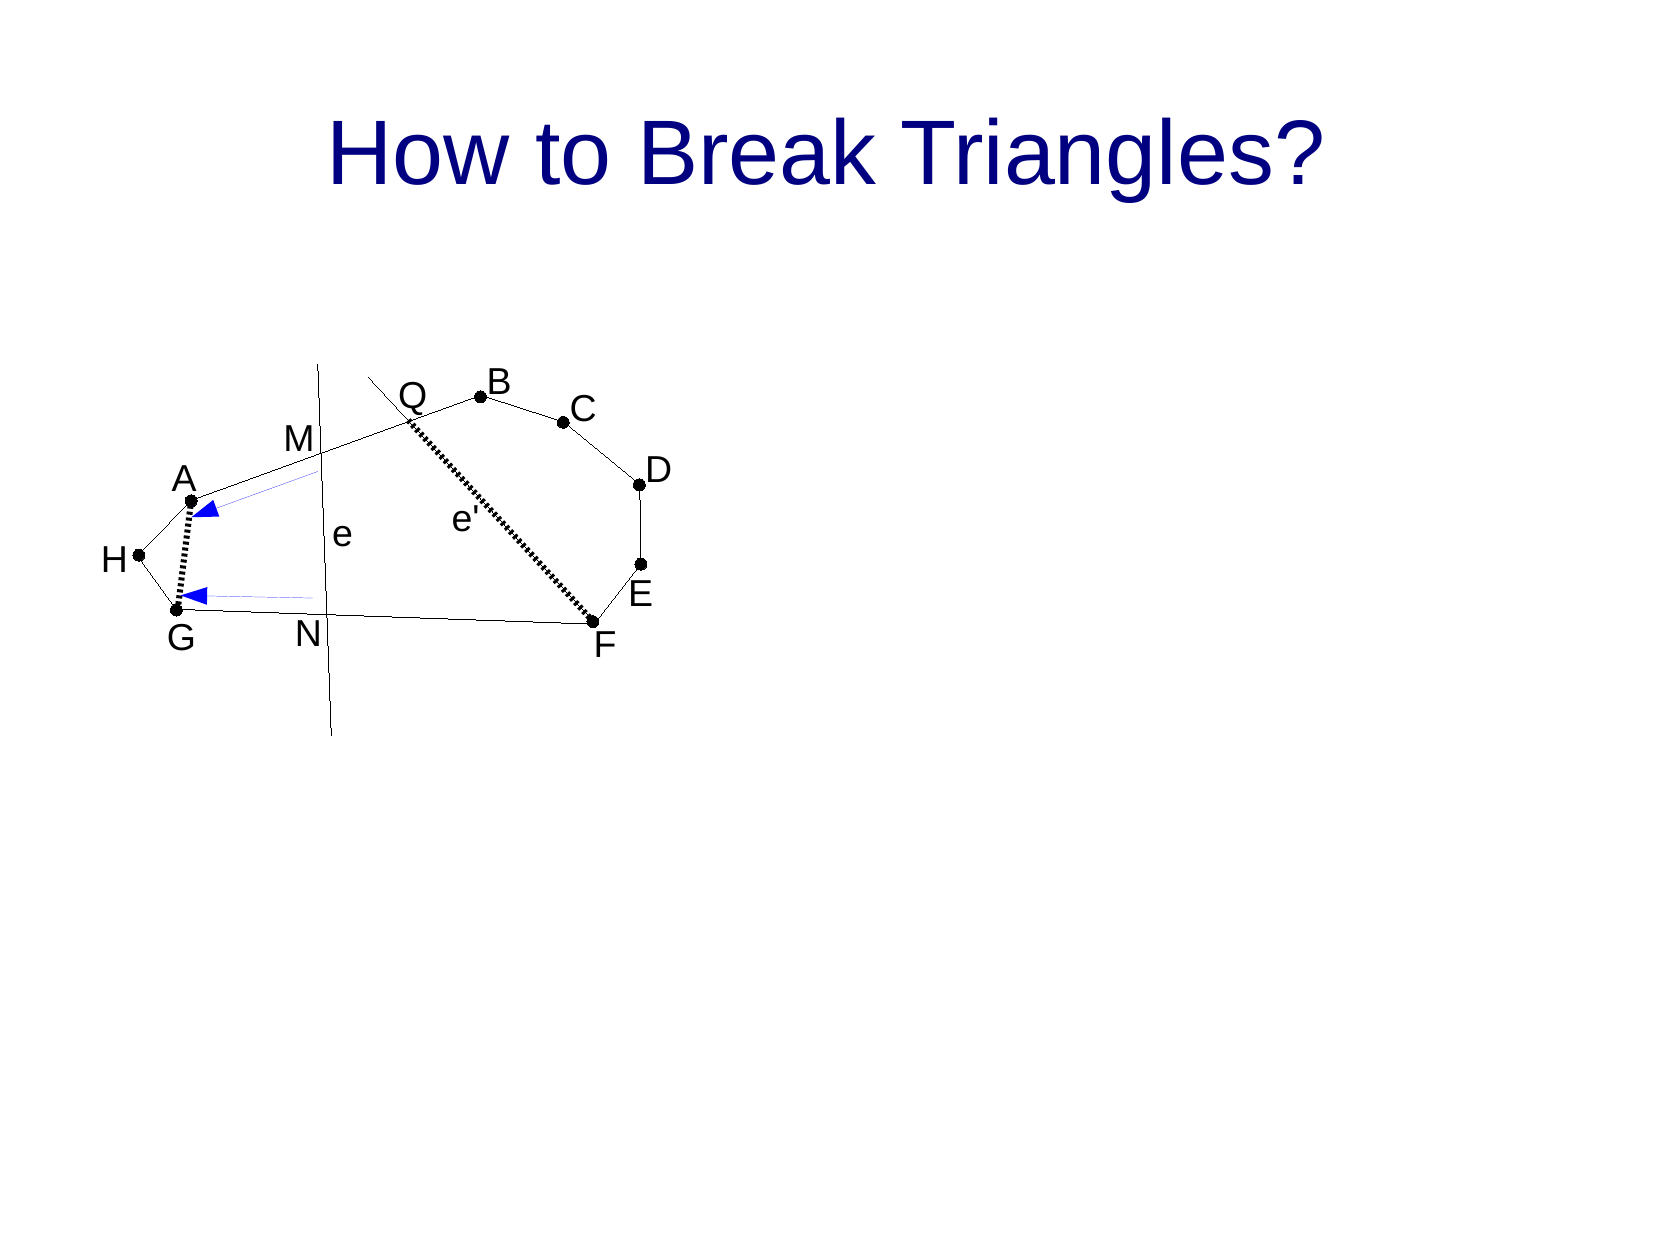

# How to Break Triangles?
B
Q
C
M
D
A
e'
e
H
E
C
N
G
F
D
A
E
G
B
C
D
A
E
G